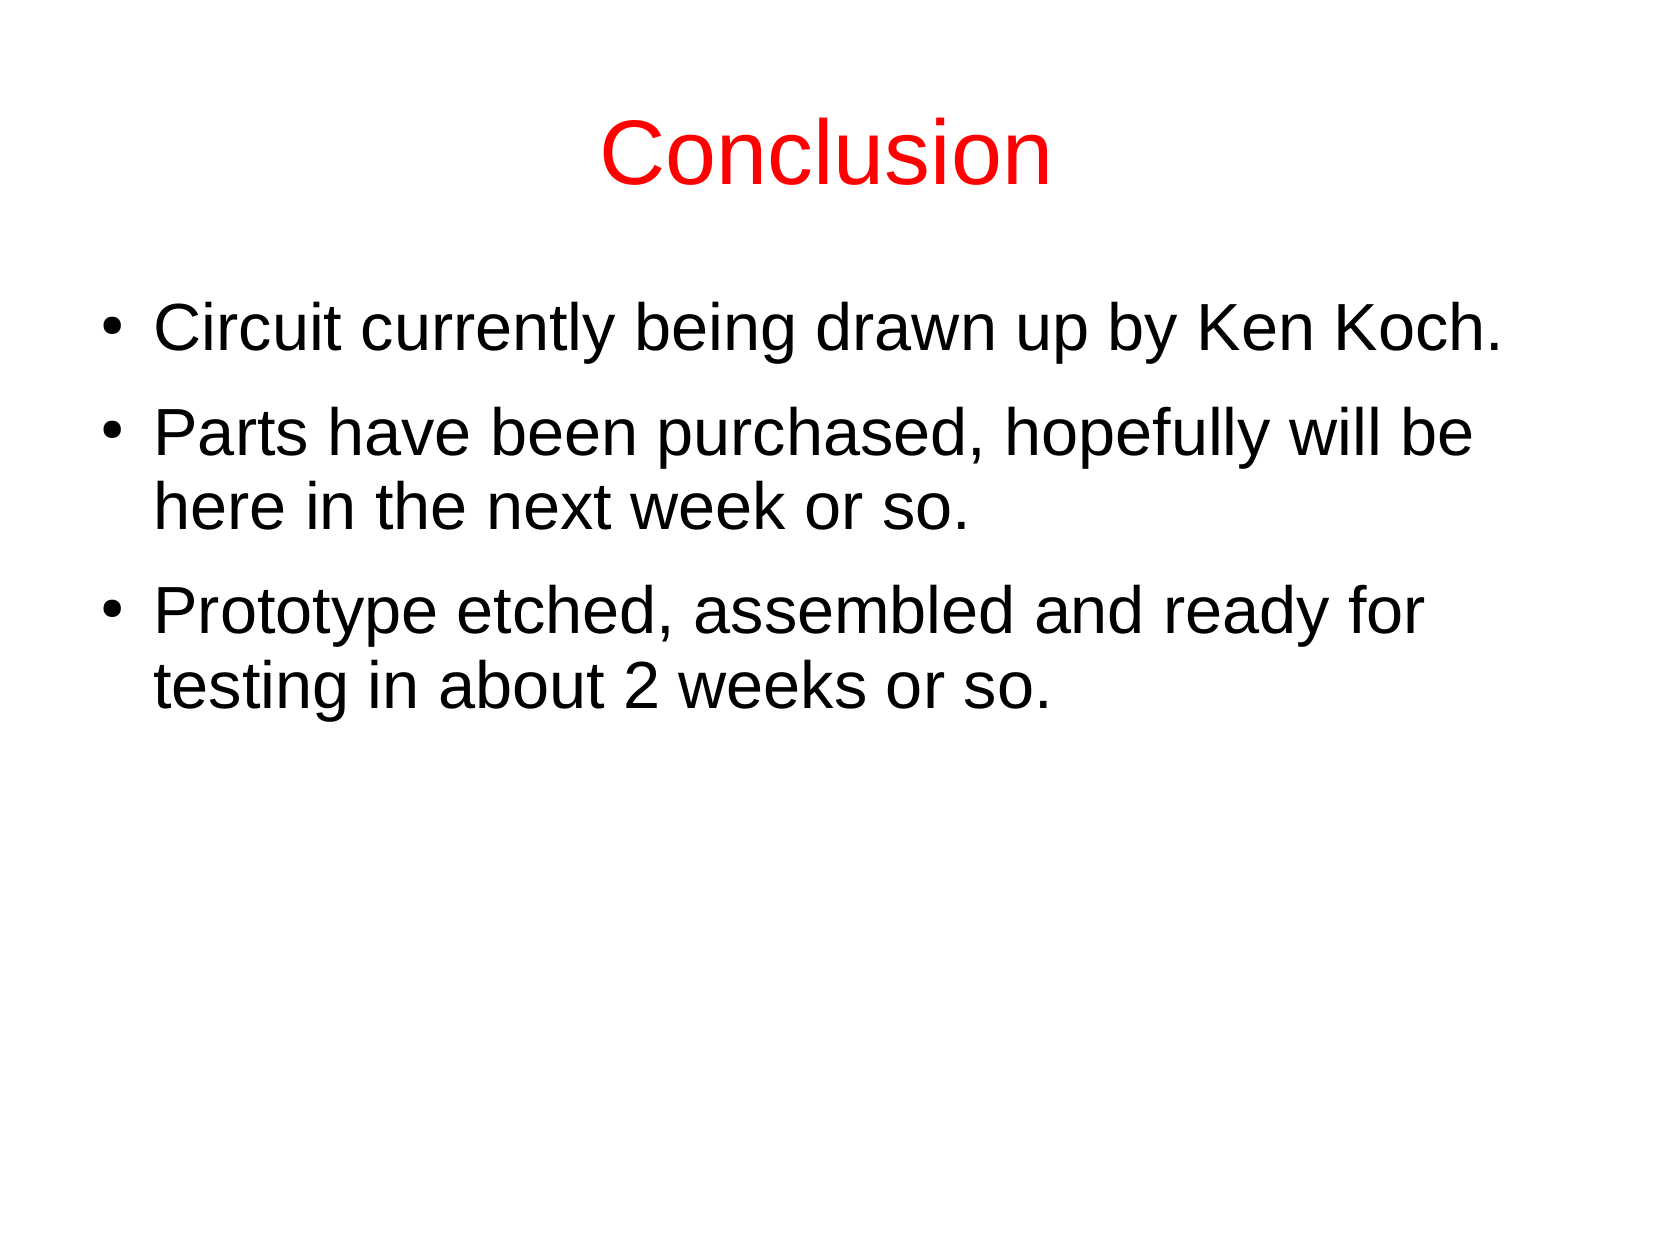

# Conclusion
Circuit currently being drawn up by Ken Koch.
Parts have been purchased, hopefully will be here in the next week or so.
Prototype etched, assembled and ready for testing in about 2 weeks or so.